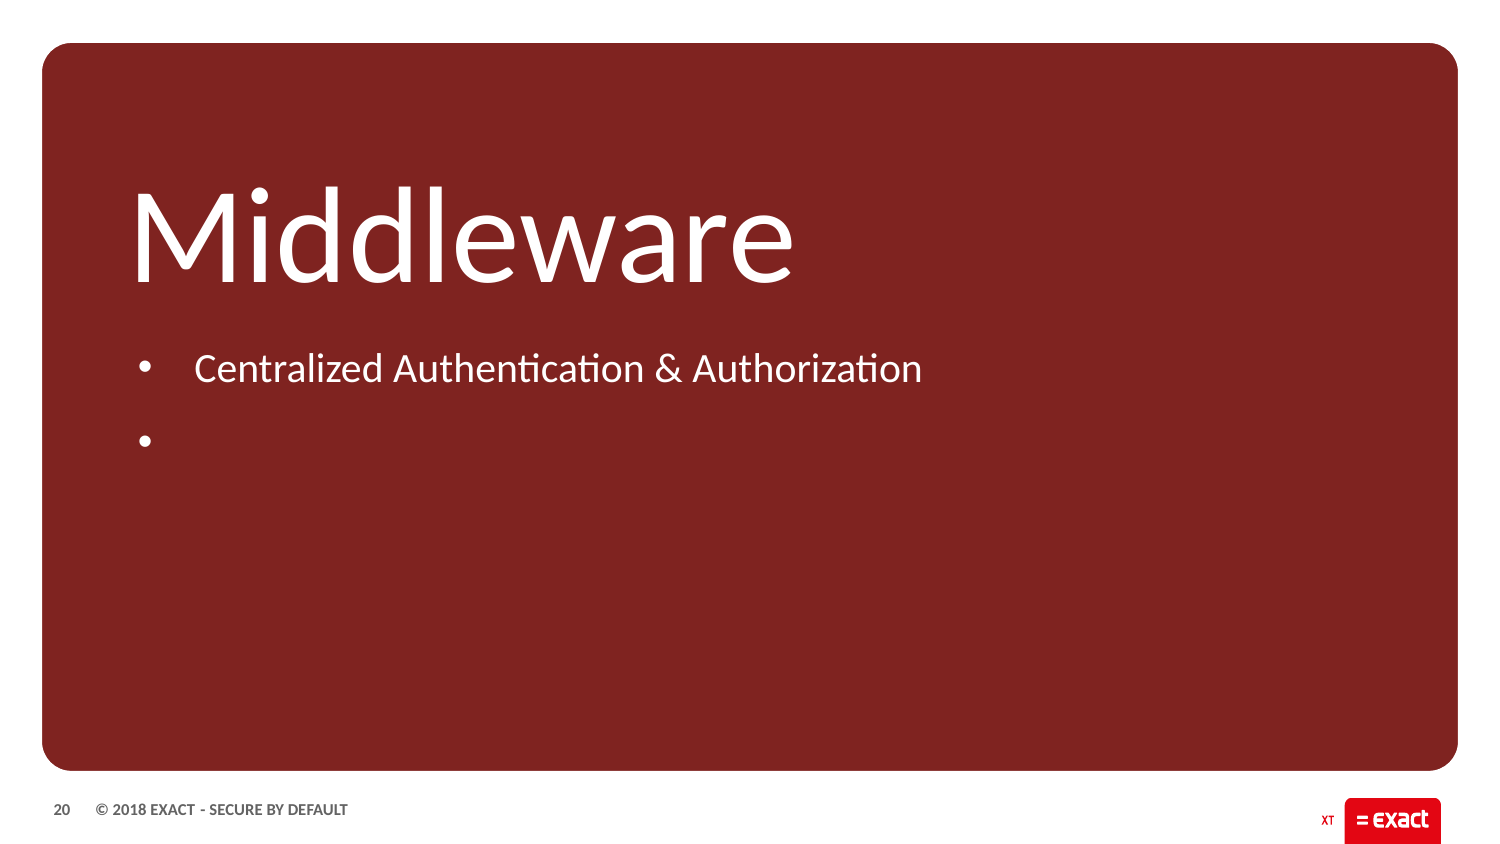

# Middleware
Centralized Authentication & Authorization
- Secure by default